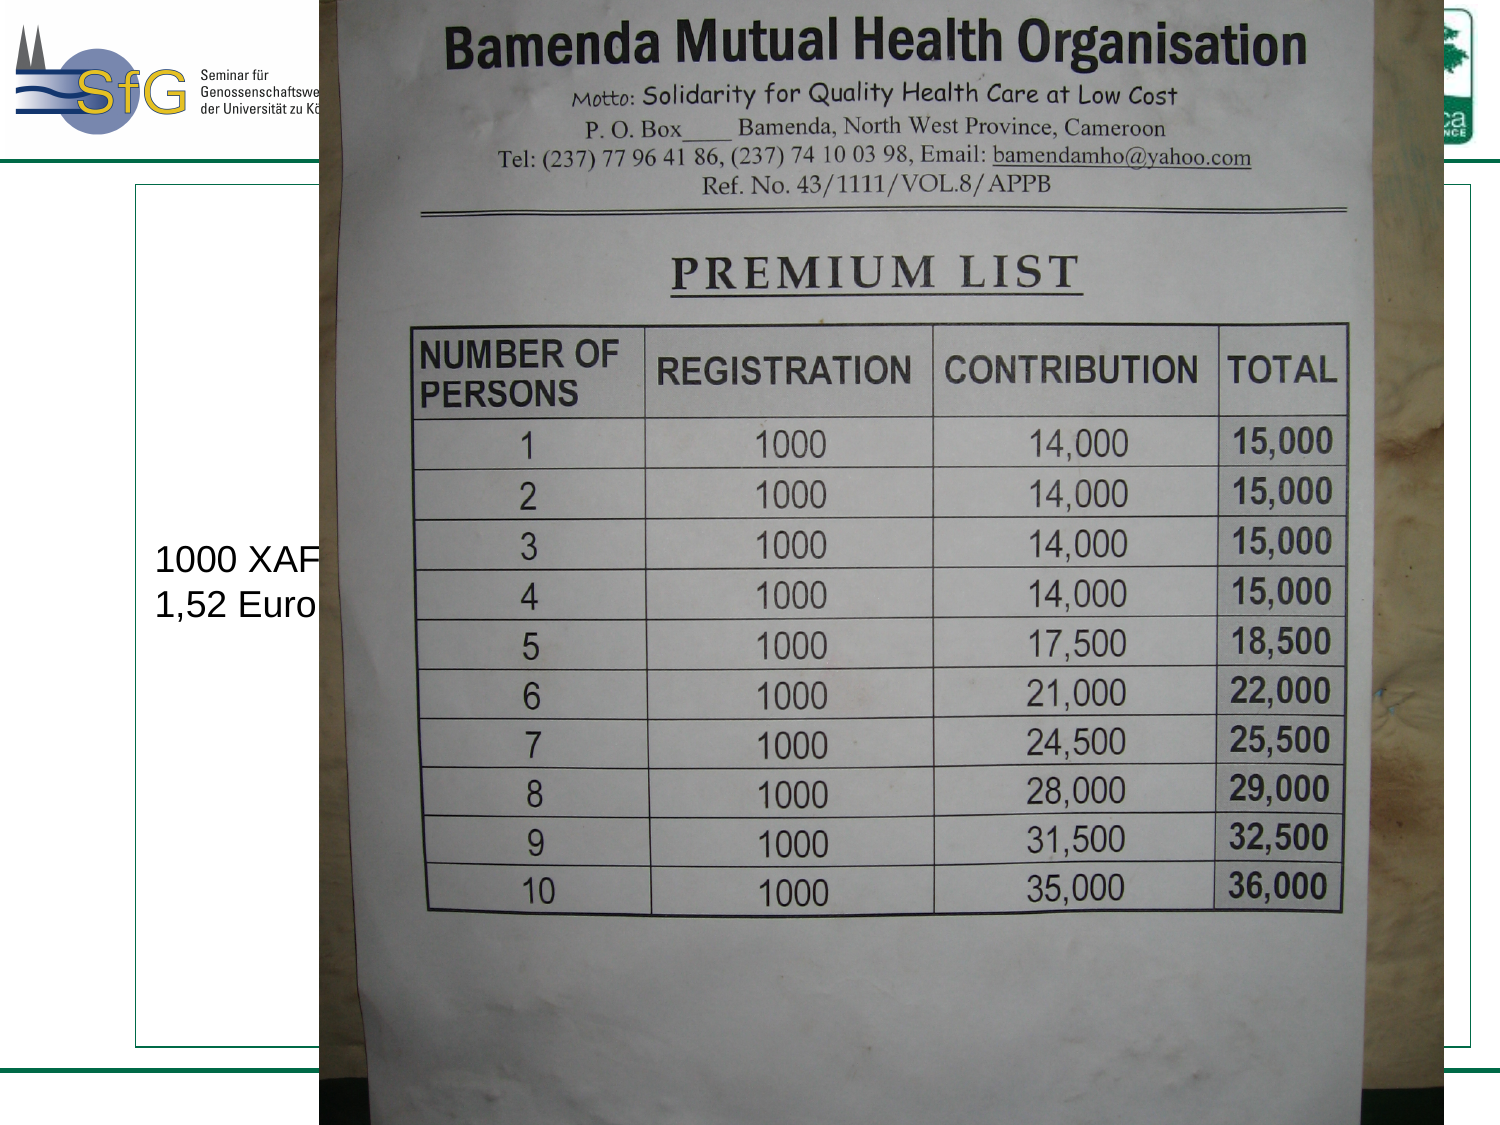

Beispiel Erschwinglichkeit I
1000 XAF =
1,52 Euro